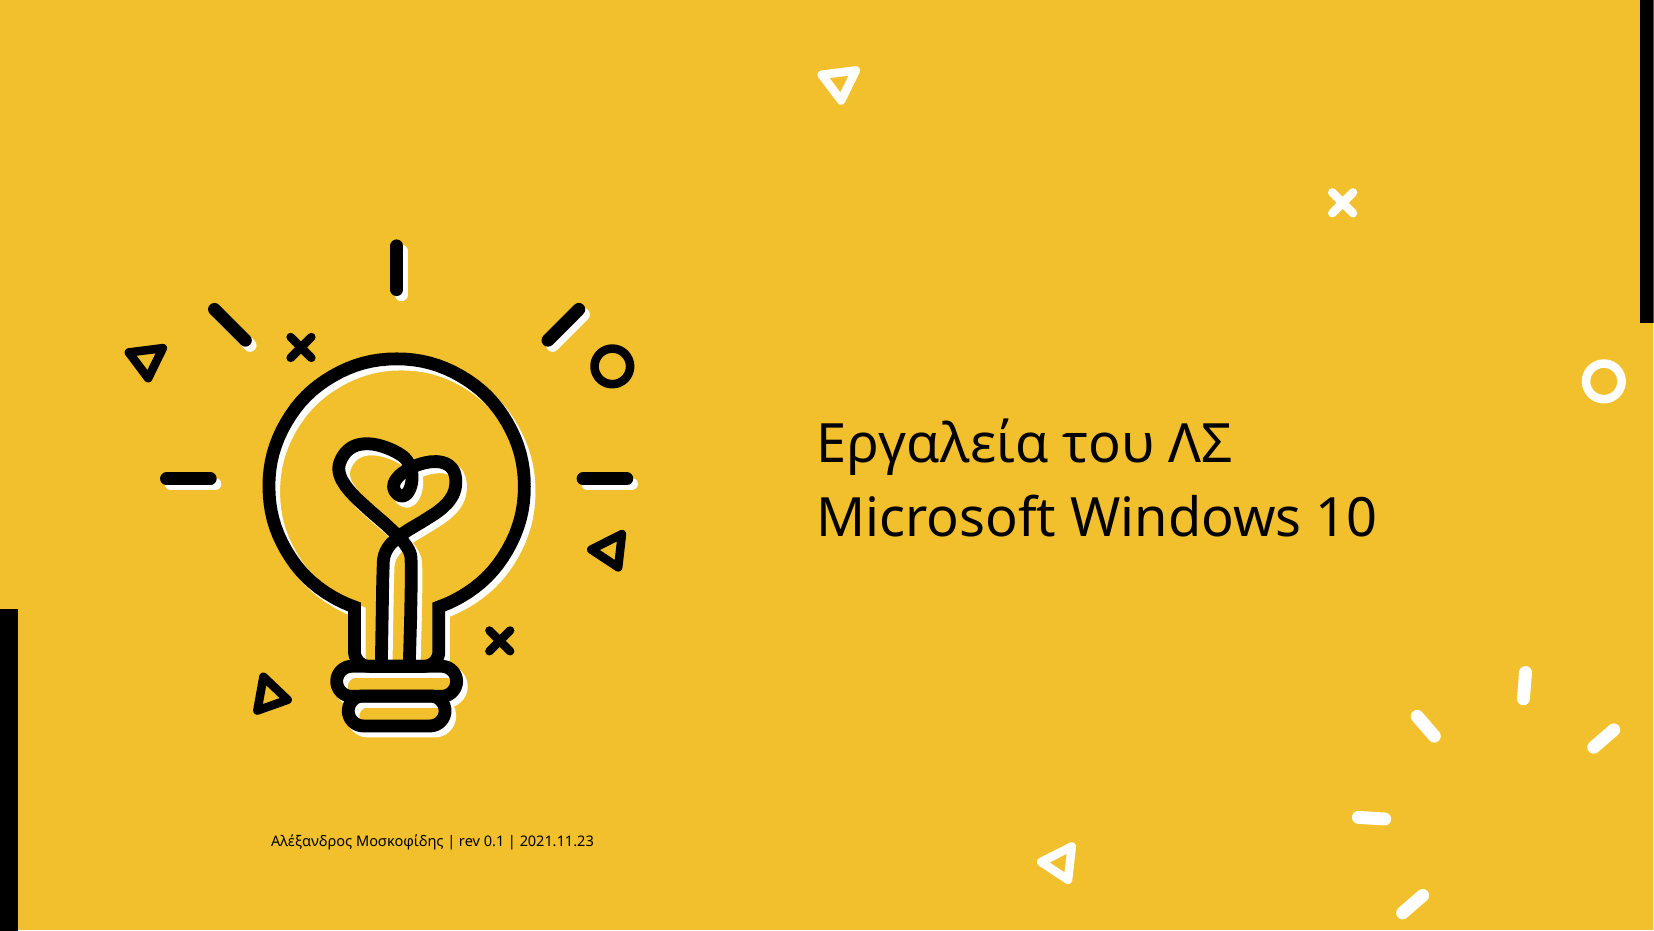

# Εργαλεία του ΛΣ Microsoft Windows 10
Αλέξανδρος Μοσκοφίδης | rev 0.1 | 2021.11.23